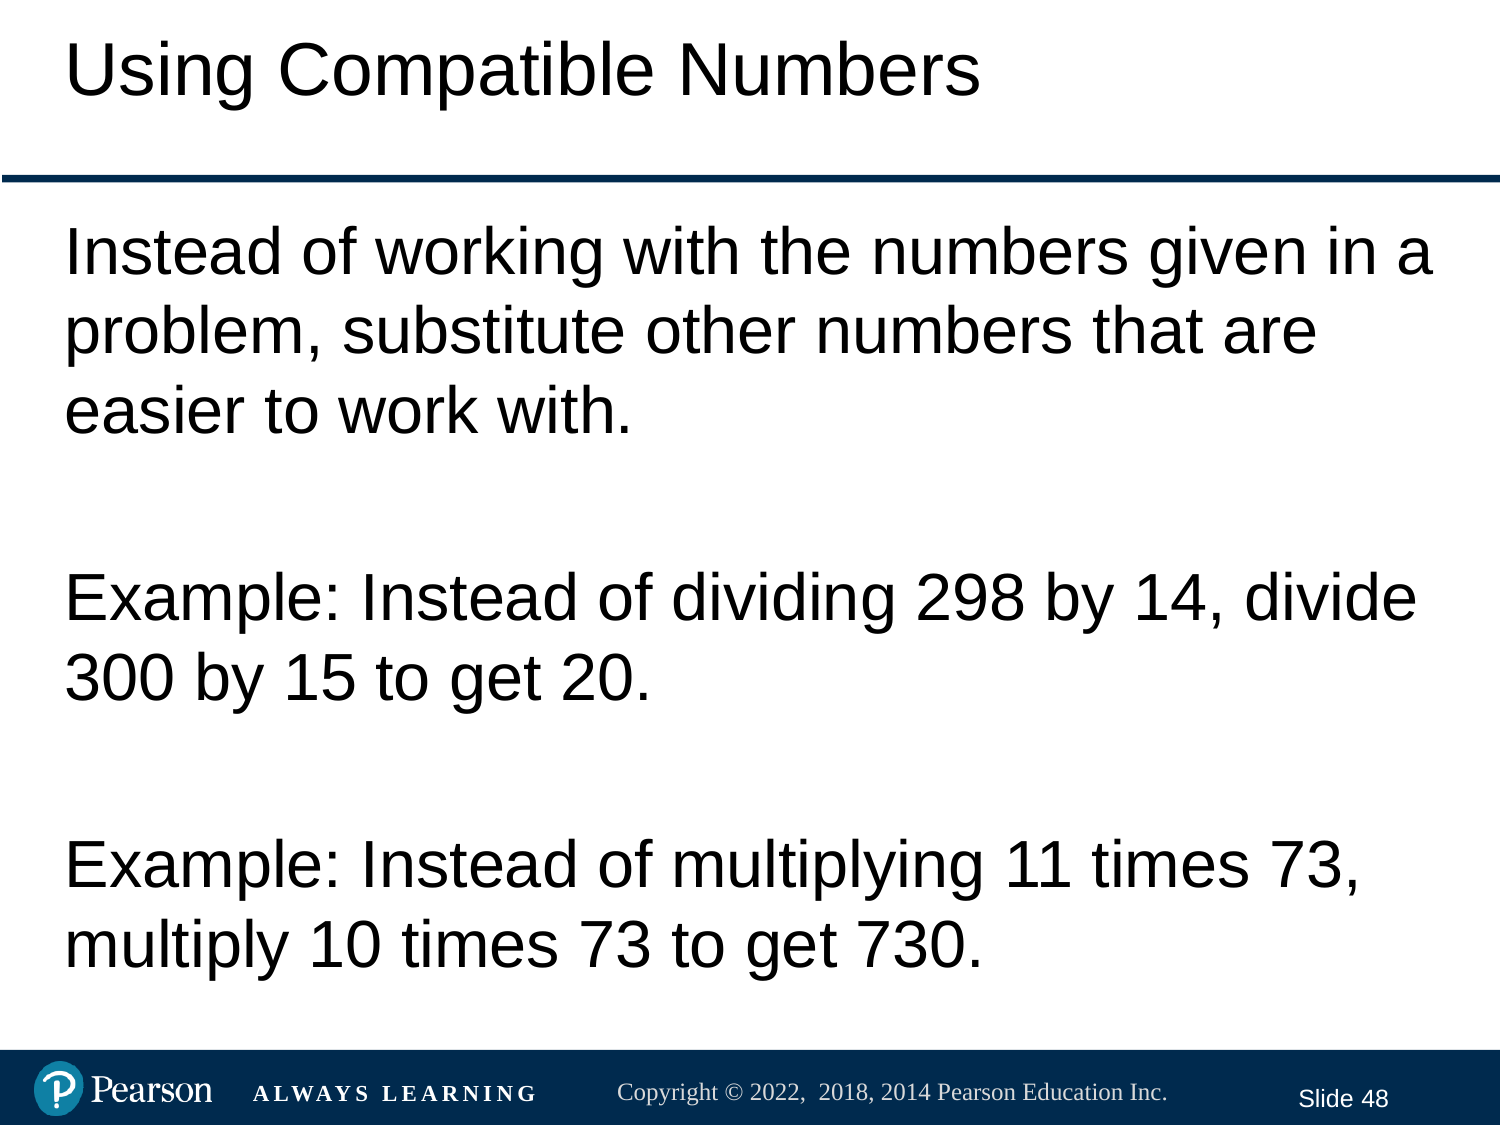

# Using Compatible Numbers
Instead of working with the numbers given in a problem, substitute other numbers that are easier to work with.
Example: Instead of dividing 298 by 14, divide 300 by 15 to get 20.
Example: Instead of multiplying 11 times 73, multiply 10 times 73 to get 730.